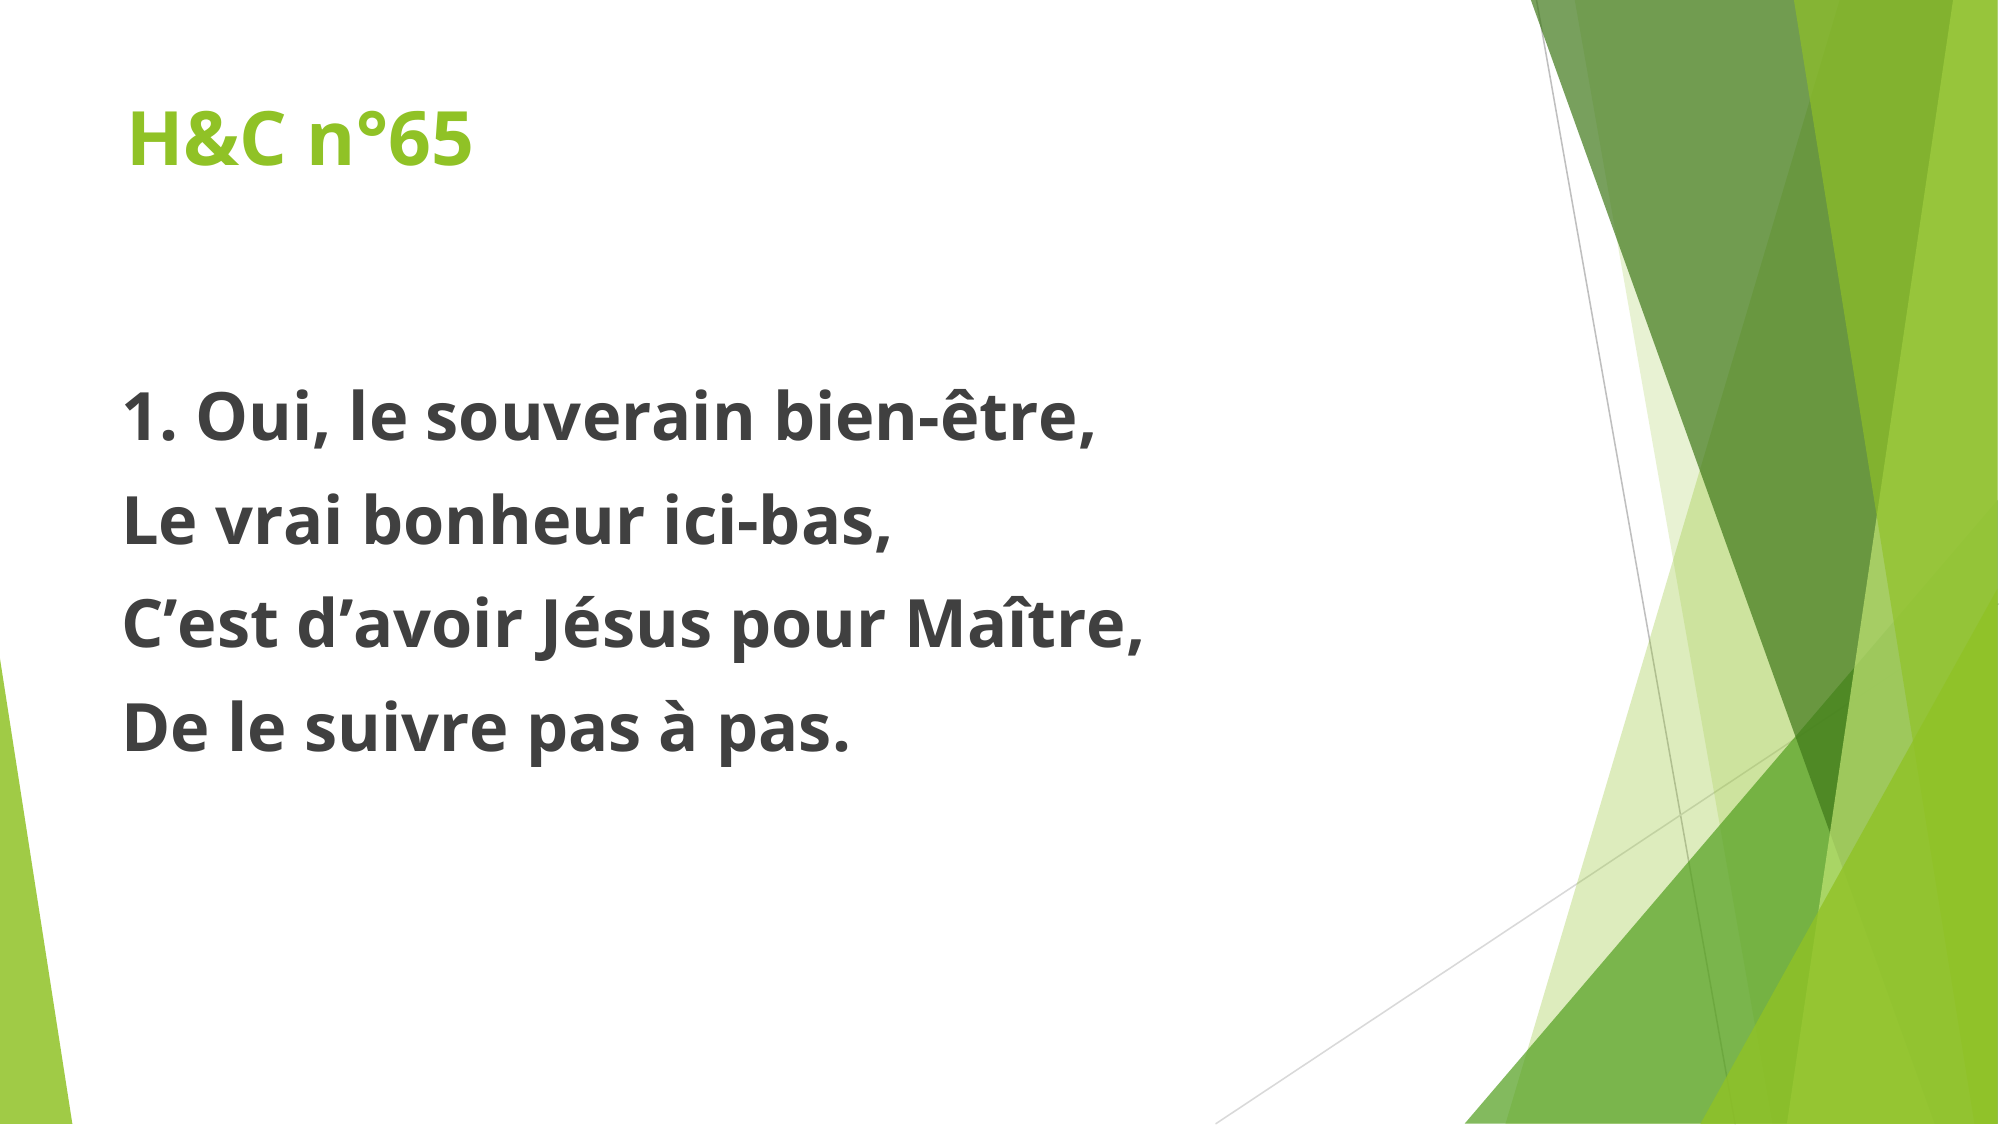

H&C n°65
1. Oui, le souverain bien-être,
Le vrai bonheur ici-bas,
C’est d’avoir Jésus pour Maître,
De le suivre pas à pas.